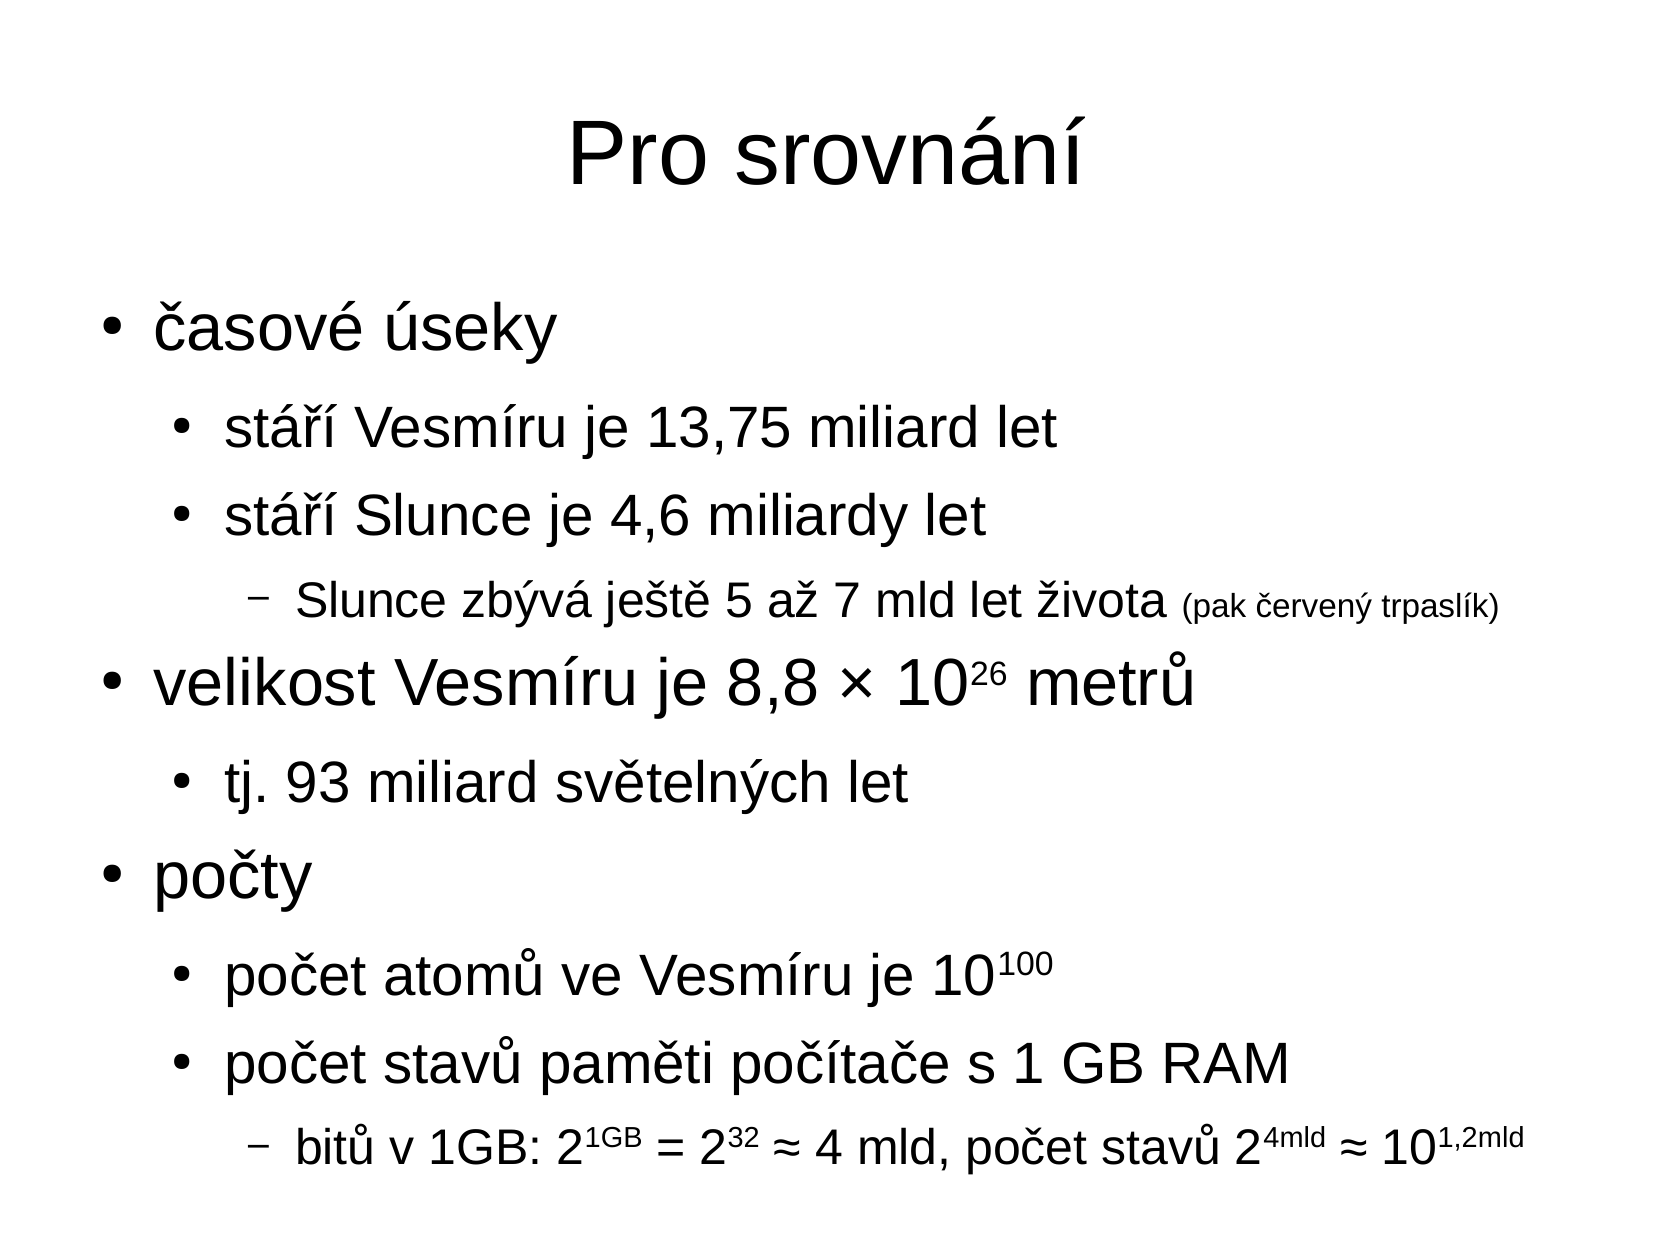

# Pro srovnání
časové úseky
stáří Vesmíru je 13,75 miliard let
stáří Slunce je 4,6 miliardy let
Slunce zbývá ještě 5 až 7 mld let života (pak červený trpaslík)
velikost Vesmíru je 8,8 × 1026 metrů
tj. 93 miliard světelných let
počty
počet atomů ve Vesmíru je 10100
počet stavů paměti počítače s 1 GB RAM
bitů v 1GB: 21GB = 232 ≈ 4 mld, počet stavů 24mld ≈ 101,2mld